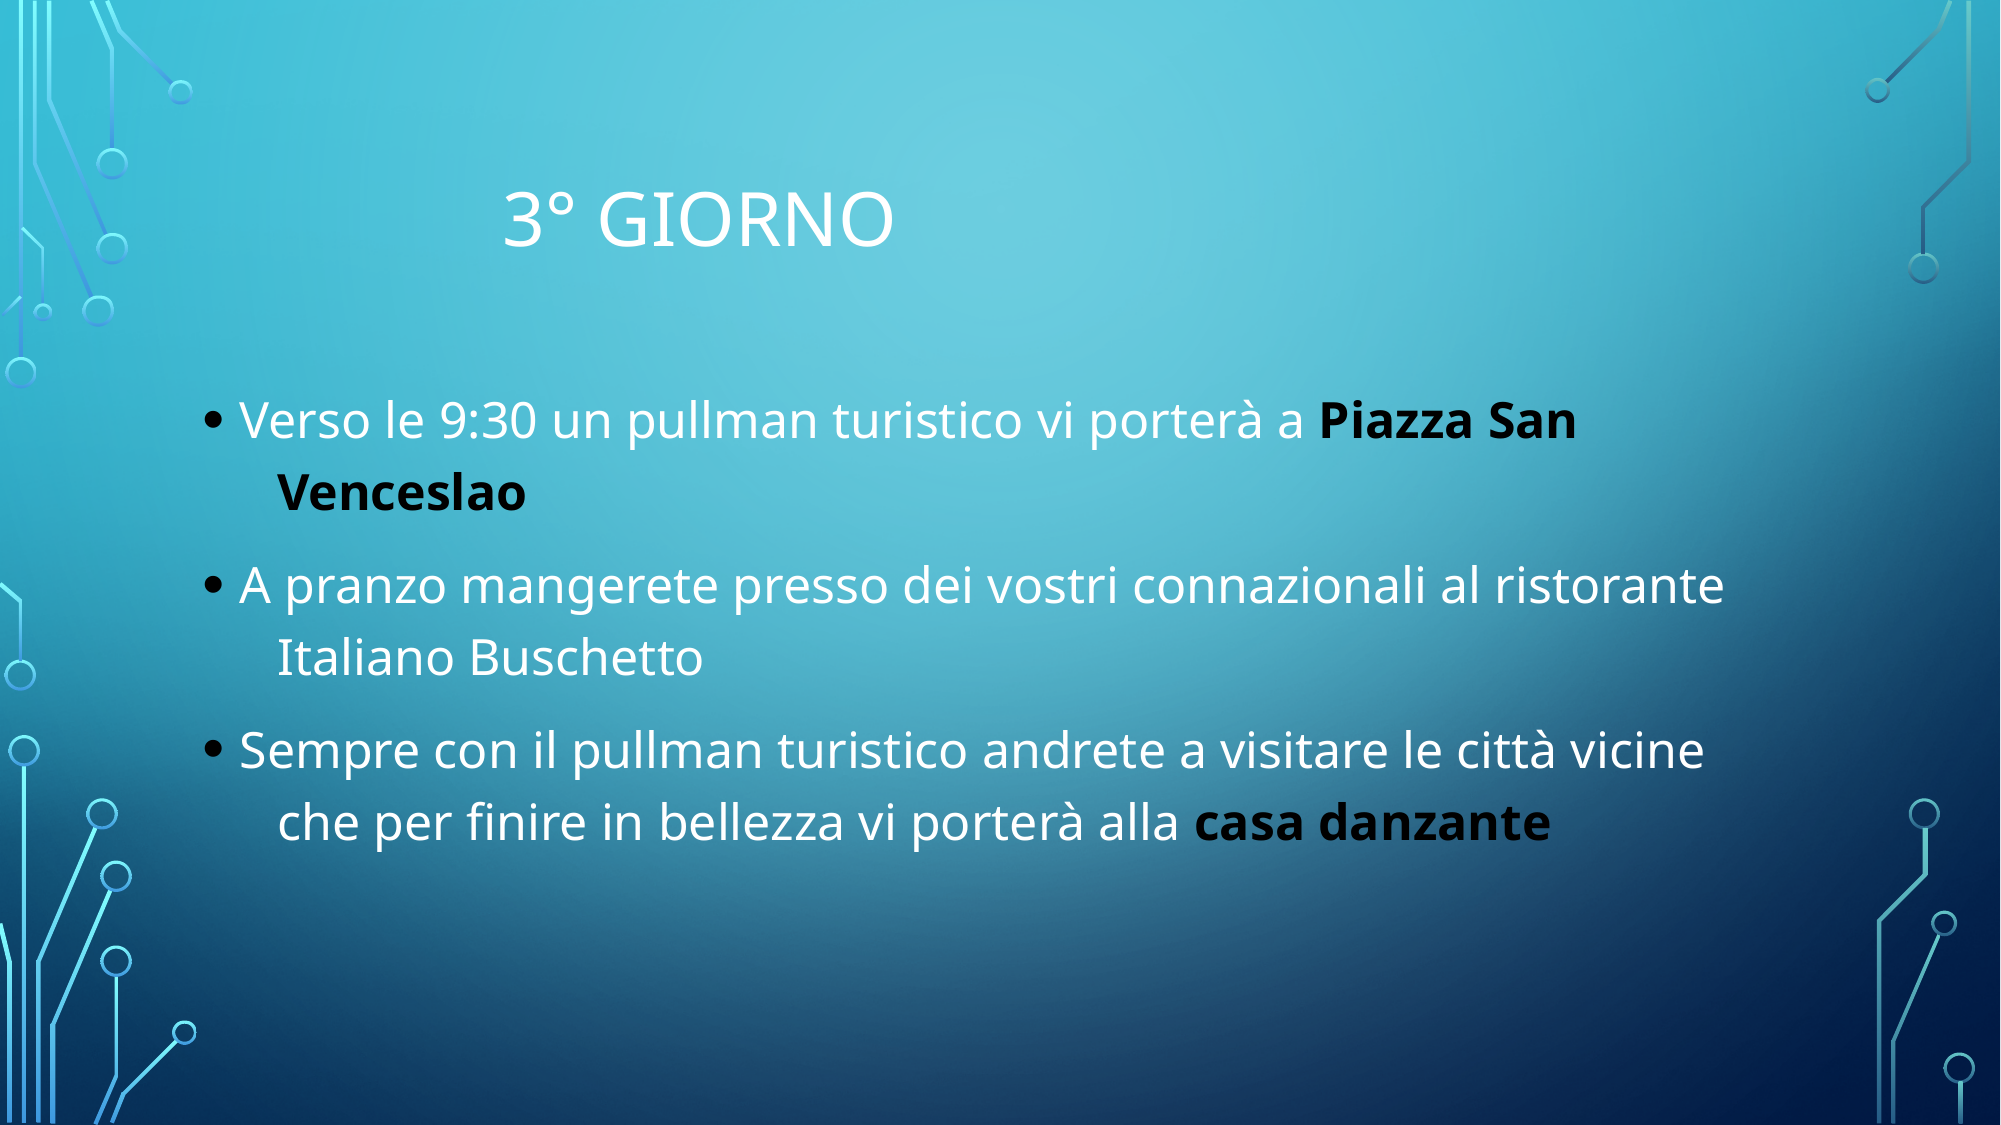

# 3° giorno
Verso le 9:30 un pullman turistico vi porterà a Piazza San Venceslao
A pranzo mangerete presso dei vostri connazionali al ristorante Italiano Buschetto
Sempre con il pullman turistico andrete a visitare le città vicine che per finire in bellezza vi porterà alla casa danzante